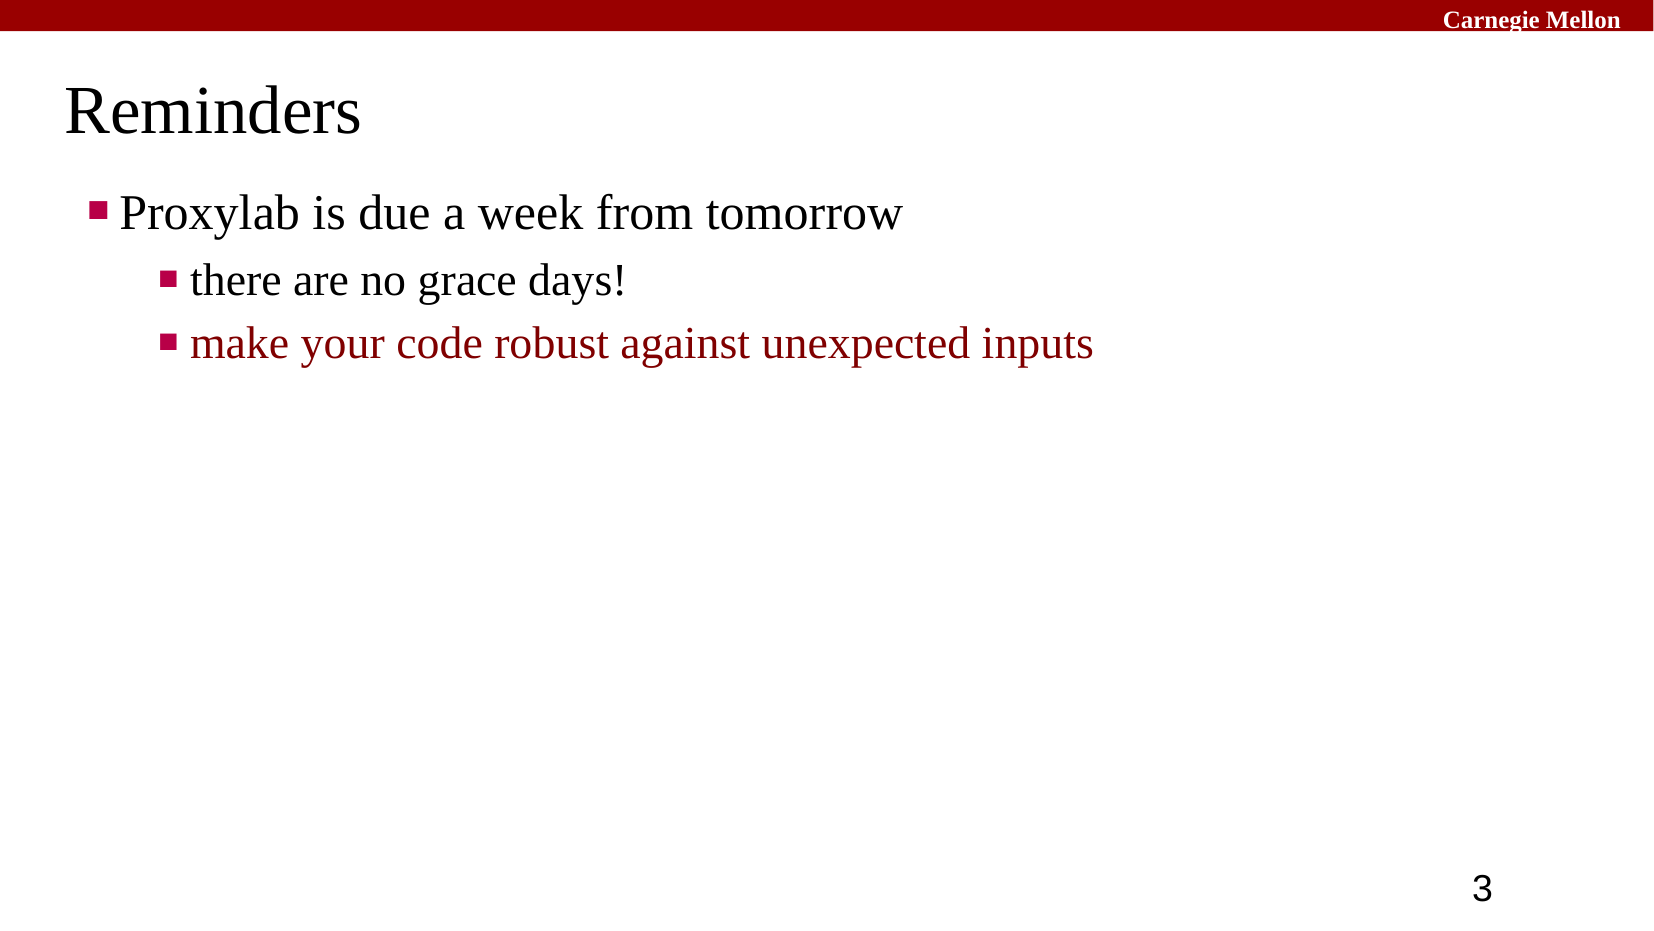

# Reminders
Proxylab is due a week from tomorrow
there are no grace days!
make your code robust against unexpected inputs